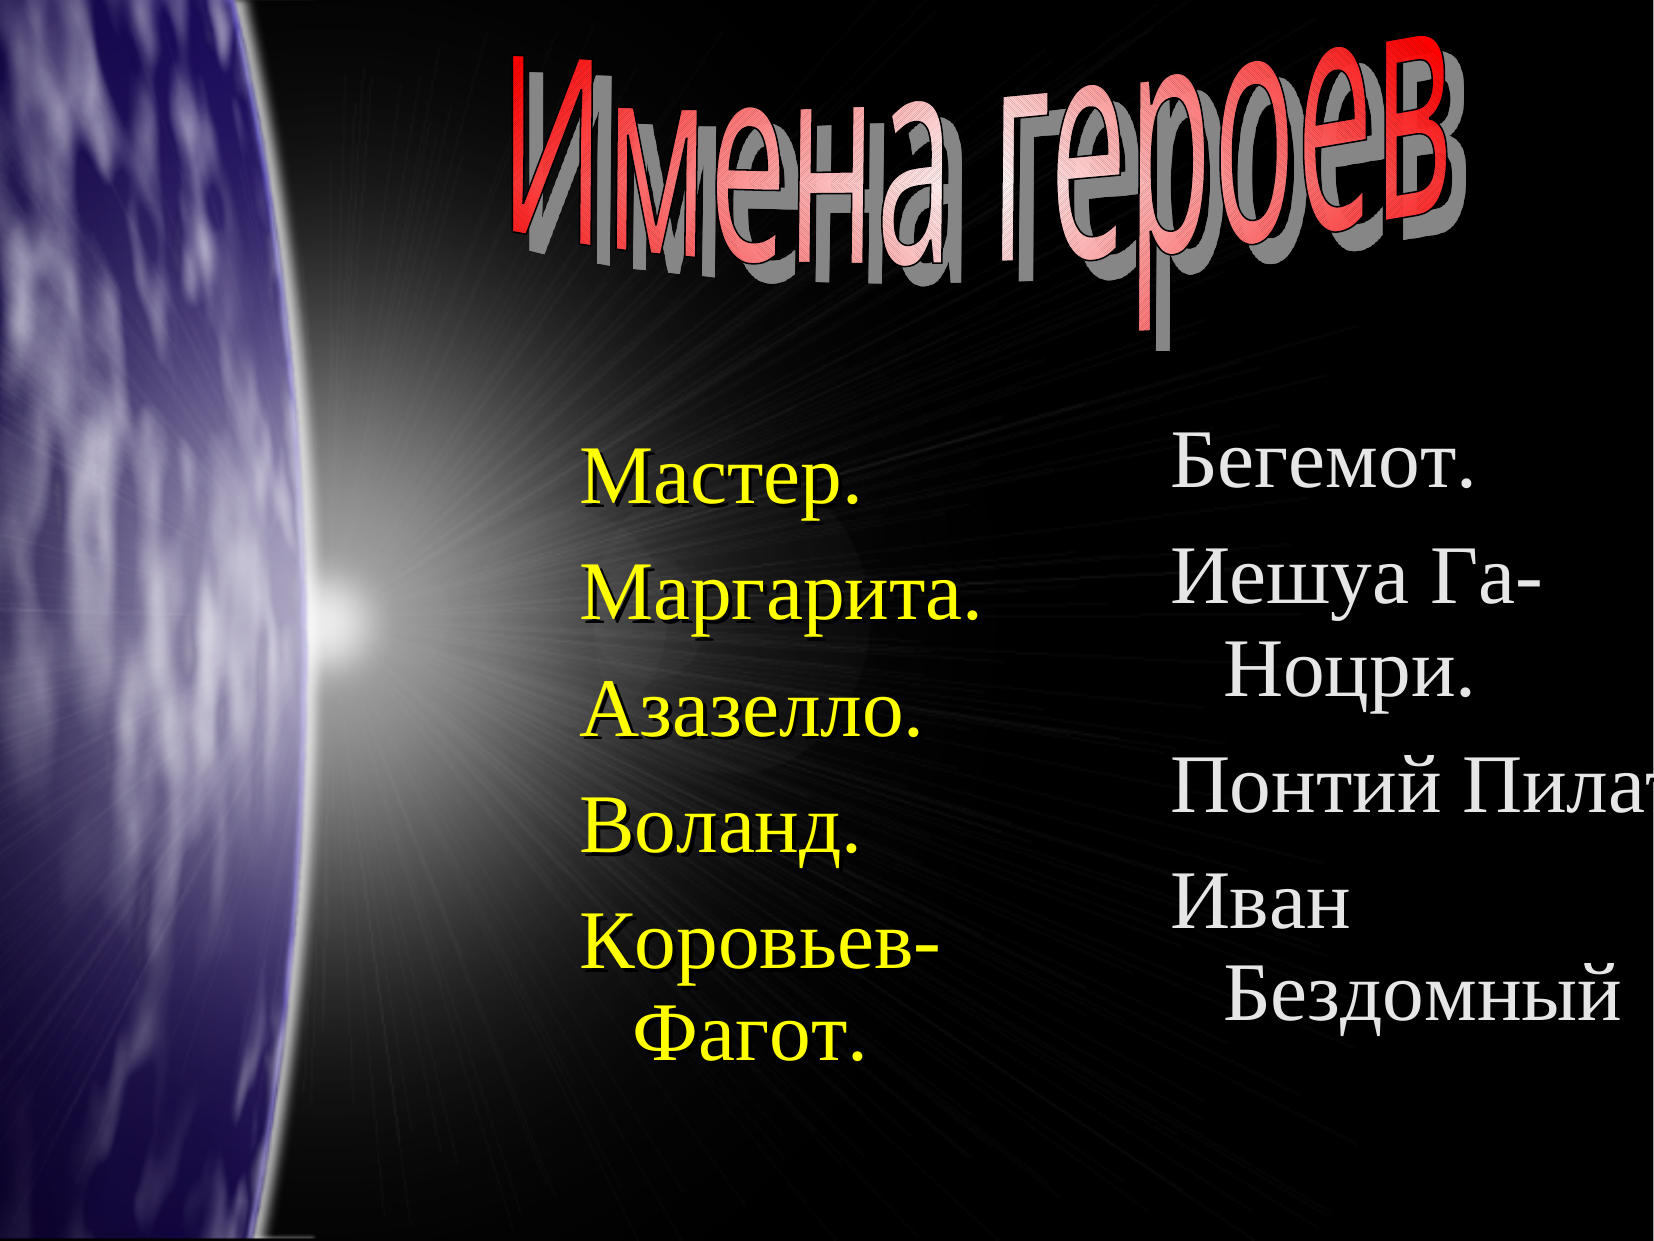

Имена героев
Бегемот.
Иешуа Га-Ноцри.
Понтий Пилат
Иван Бездомный
# Мастер.
Маргарита.
Азазелло.
Воланд.
Коровьев- Фагот.